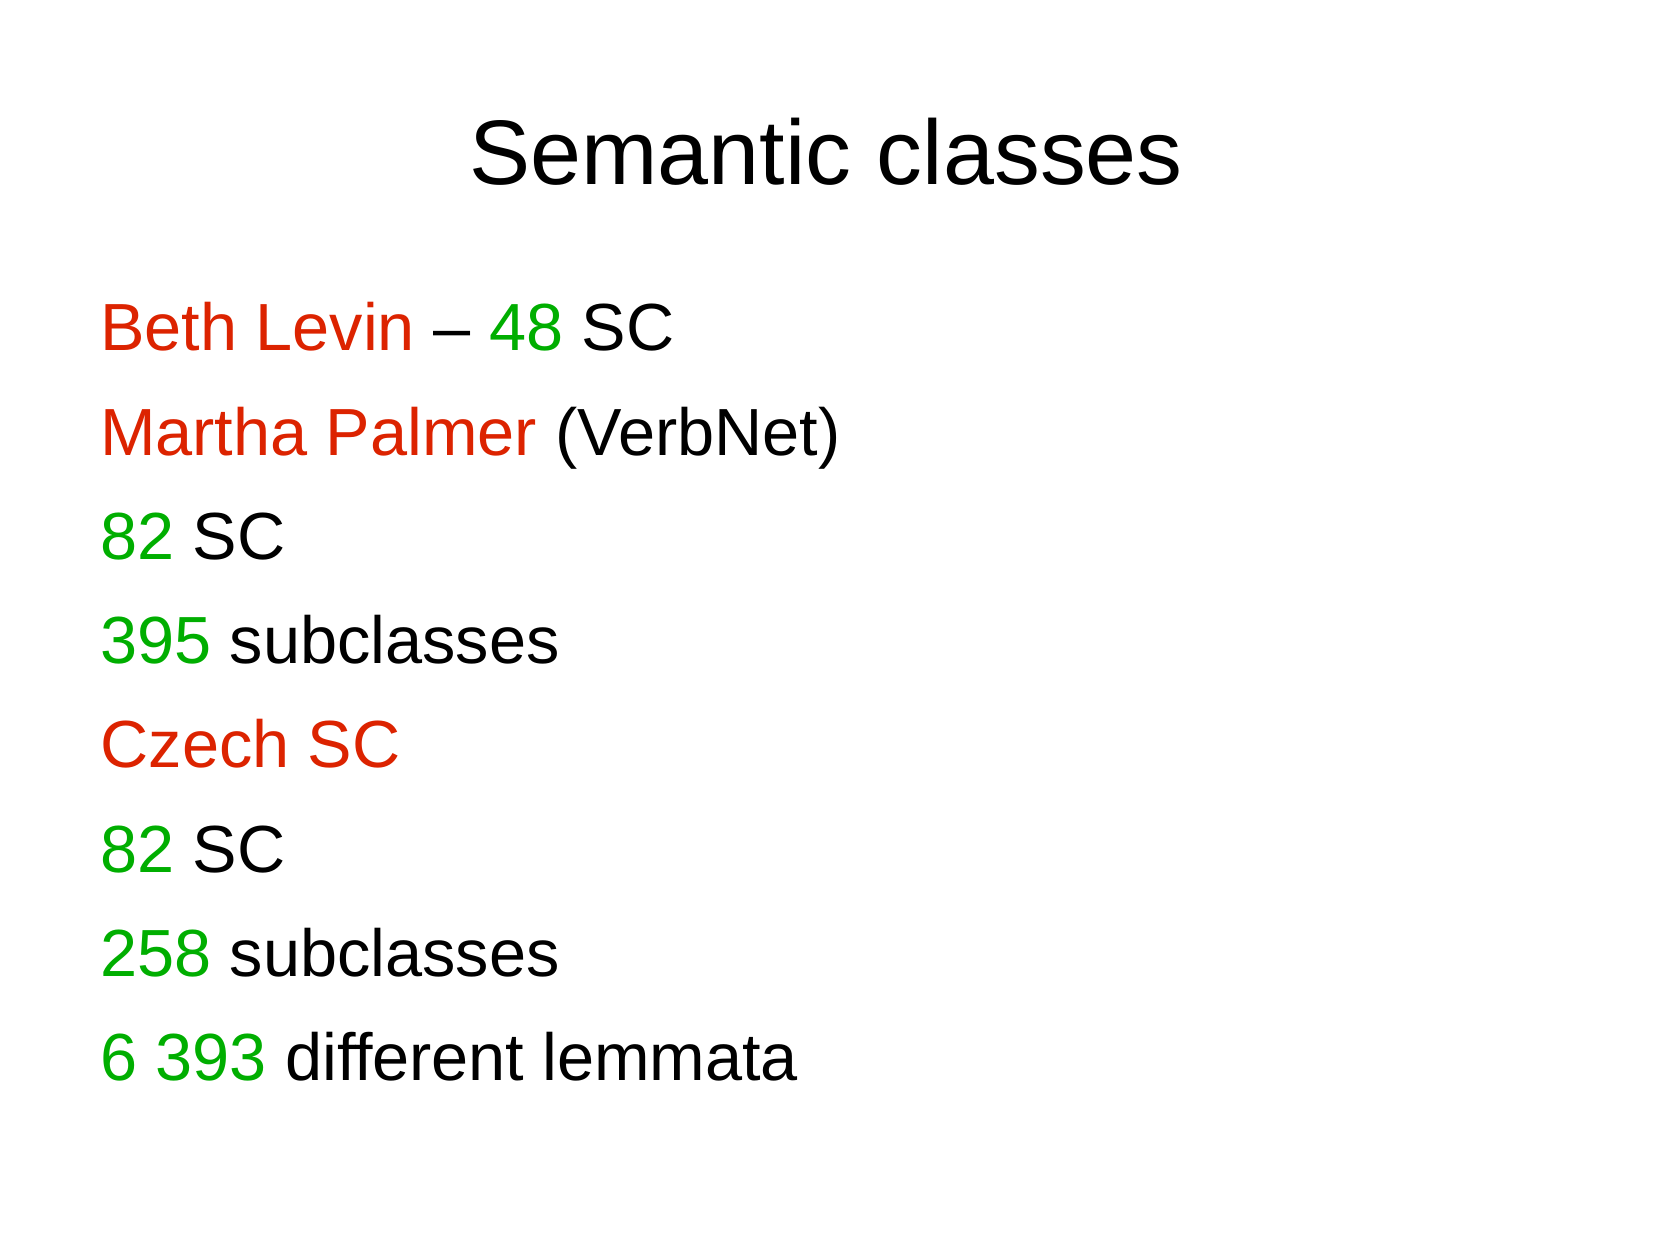

# Semantic classes
Beth Levin – 48 SC
Martha Palmer (VerbNet)
82 SC
395 subclasses
Czech SC
82 SC
258 subclasses
6 393 different lemmata